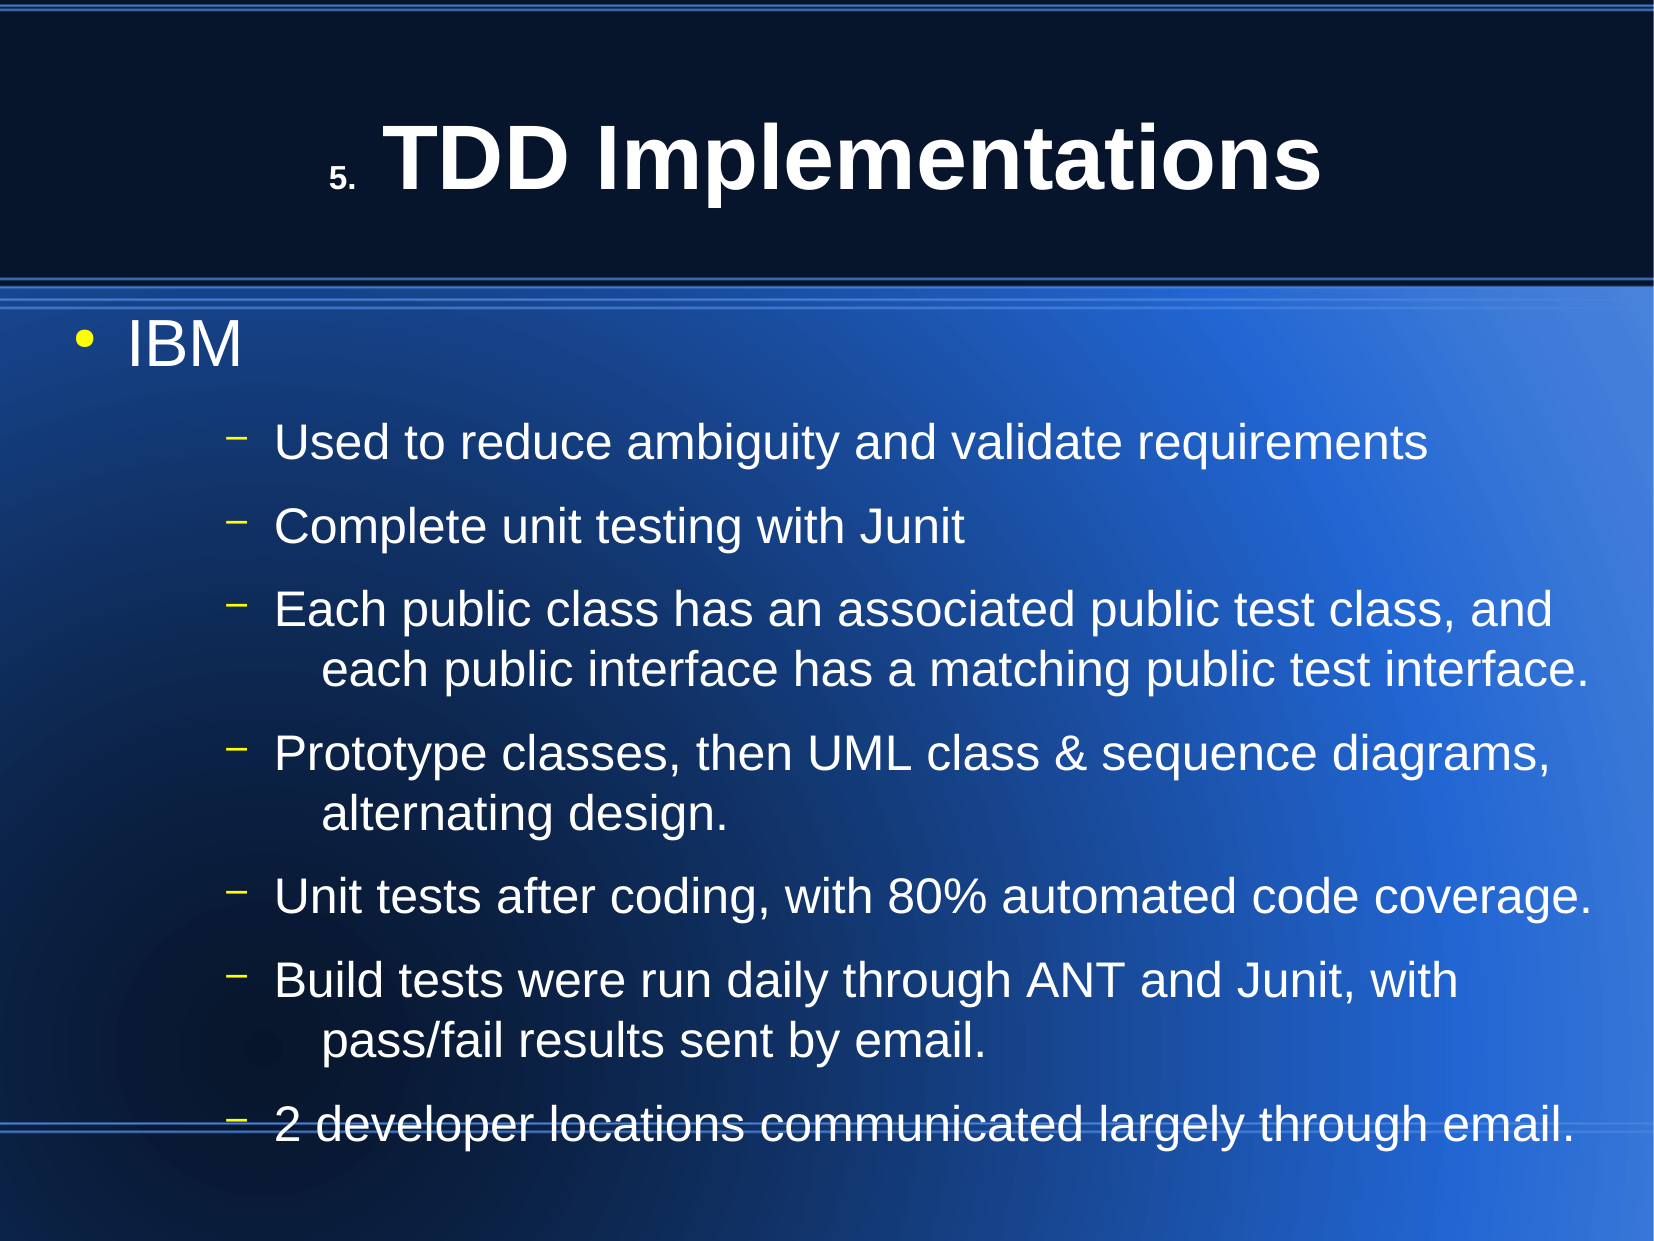

# 5. TDD Implementations
IBM
Used to reduce ambiguity and validate requirements
Complete unit testing with Junit
Each public class has an associated public test class, and each public interface has a matching public test interface.
Prototype classes, then UML class & sequence diagrams, alternating design.
Unit tests after coding, with 80% automated code coverage.
Build tests were run daily through ANT and Junit, with pass/fail results sent by email.
2 developer locations communicated largely through email.